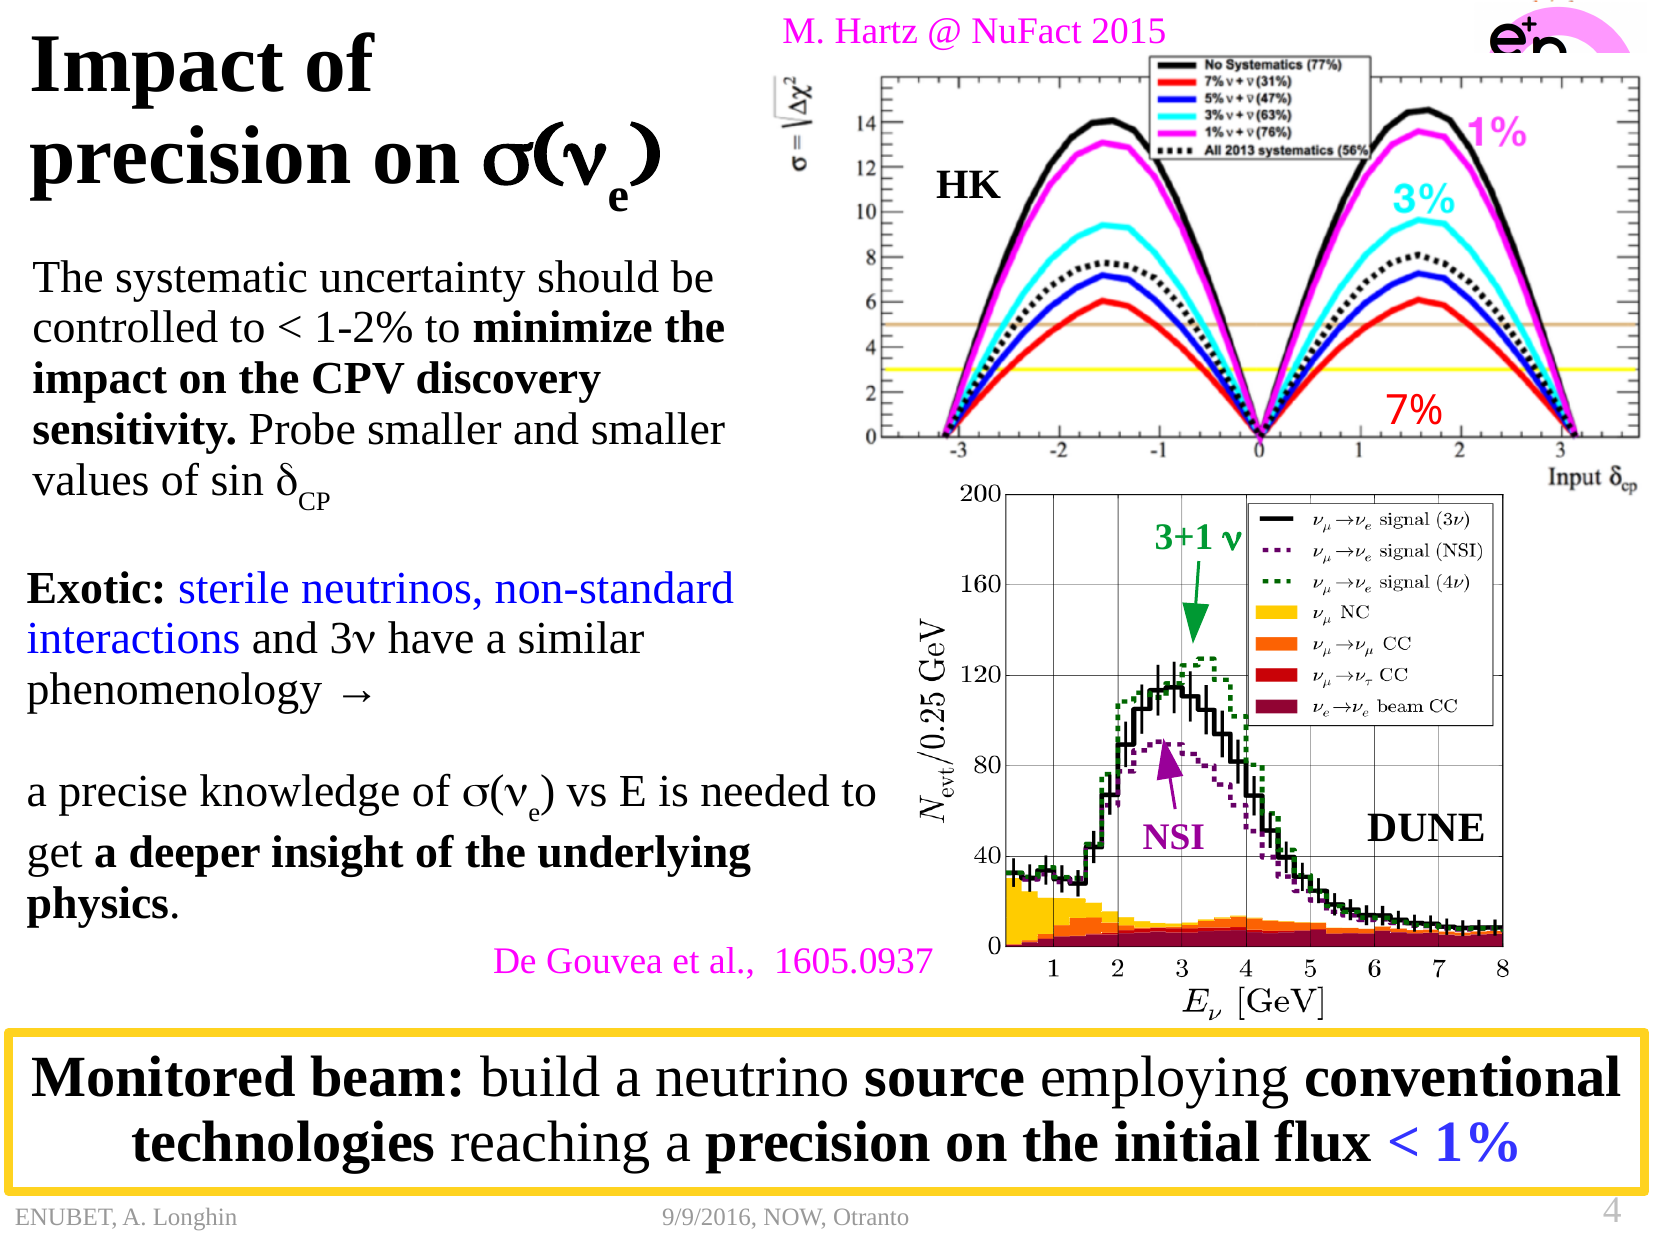

M. Hartz @ NuFact 2015
# Impact of precision on s(ne)
HK
The systematic uncertainty should be controlled to < 1-2% to minimize the impact on the CPV discovery sensitivity. Probe smaller and smaller values of sin dCP
7%
3+1 n
NSI
Exotic: sterile neutrinos, non-standard interactions and 3n have a similar phenomenology →
a precise knowledge of s(ne) vs E is needed to get a deeper insight of the underlying physics.
DUNE
De Gouvea et al., 1605.0937
Monitored beam: build a neutrino source employing conventional technologies reaching a precision on the initial flux < 1%